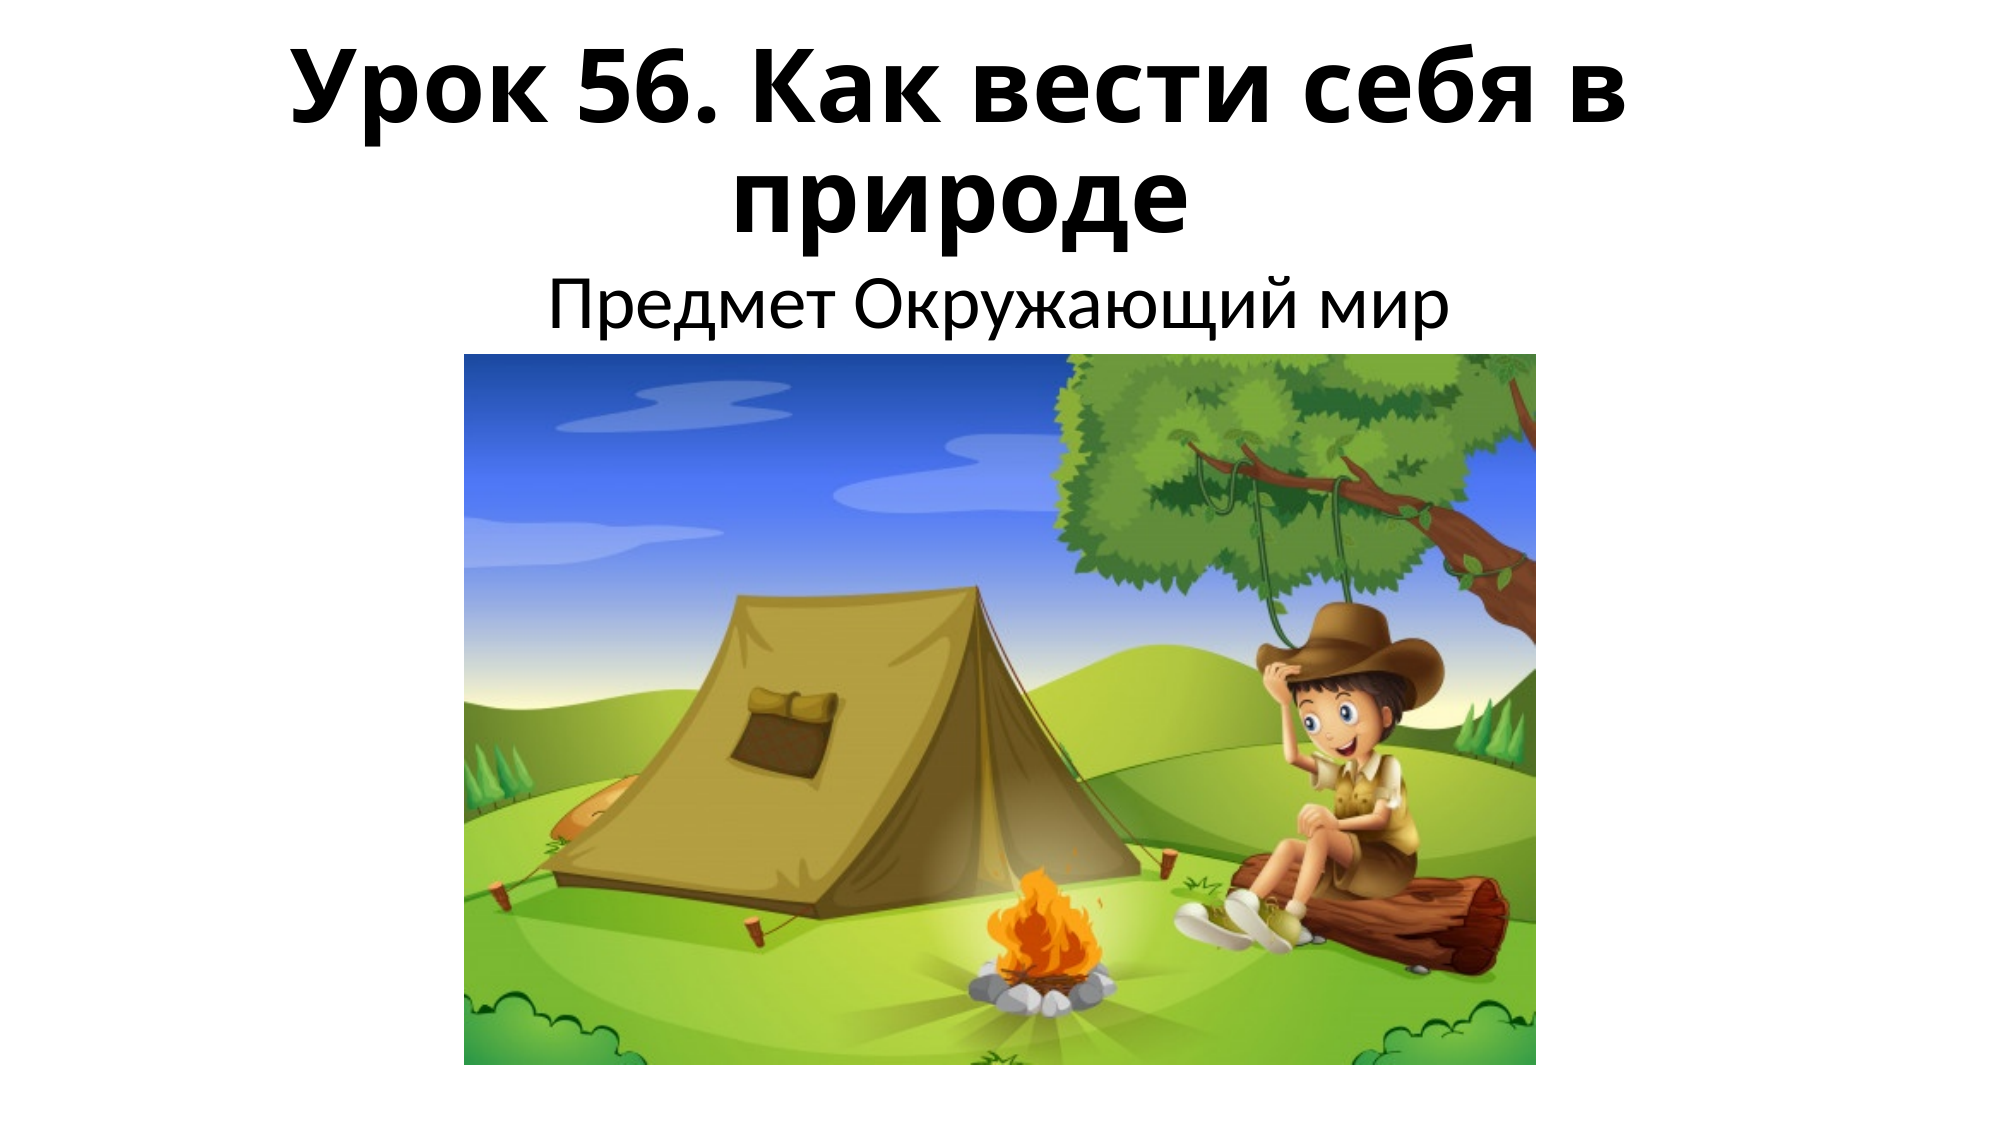

# Урок 56. Как вести себя в природе
Предмет Окружающий мир